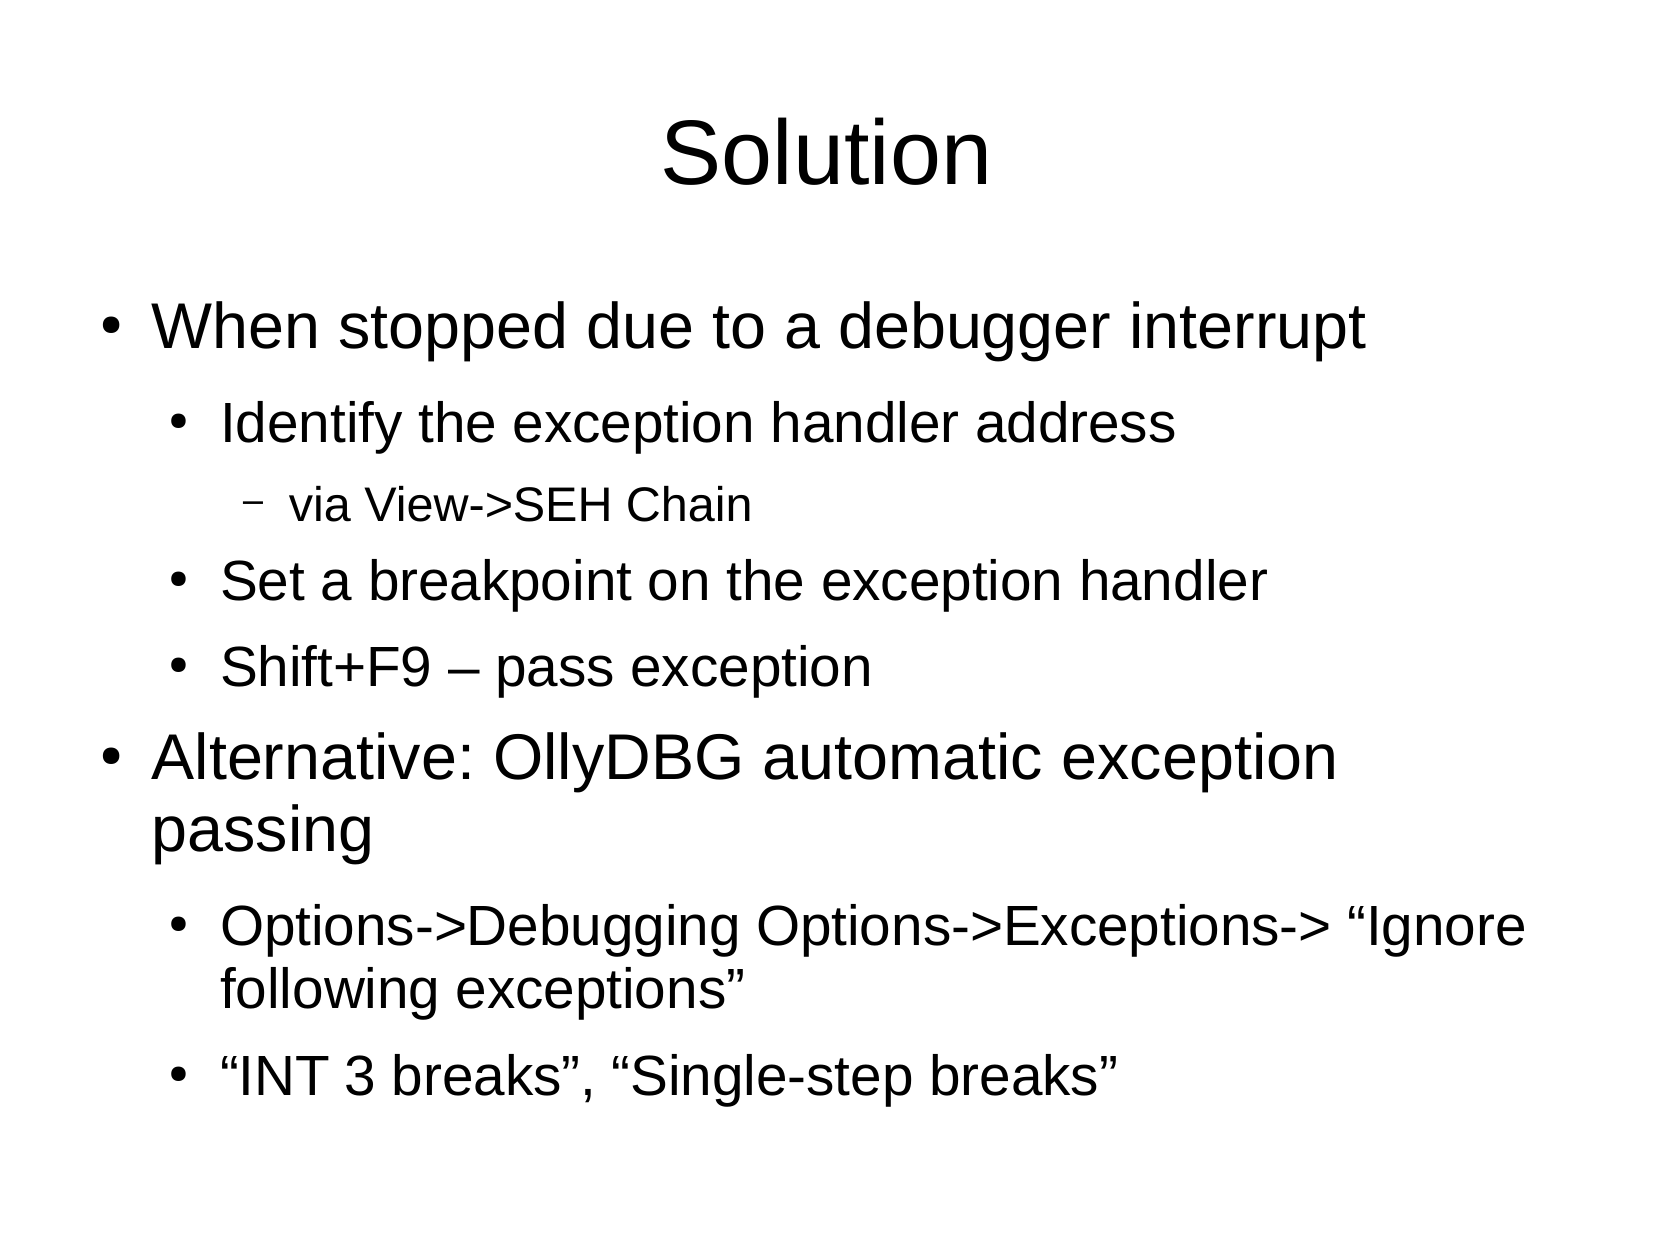

# Solution
When stopped due to a debugger interrupt
Identify the exception handler address
via View->SEH Chain
Set a breakpoint on the exception handler
Shift+F9 – pass exception
Alternative: OllyDBG automatic exception passing
Options->Debugging Options->Exceptions-> “Ignore following exceptions”
“INT 3 breaks”, “Single-step breaks”